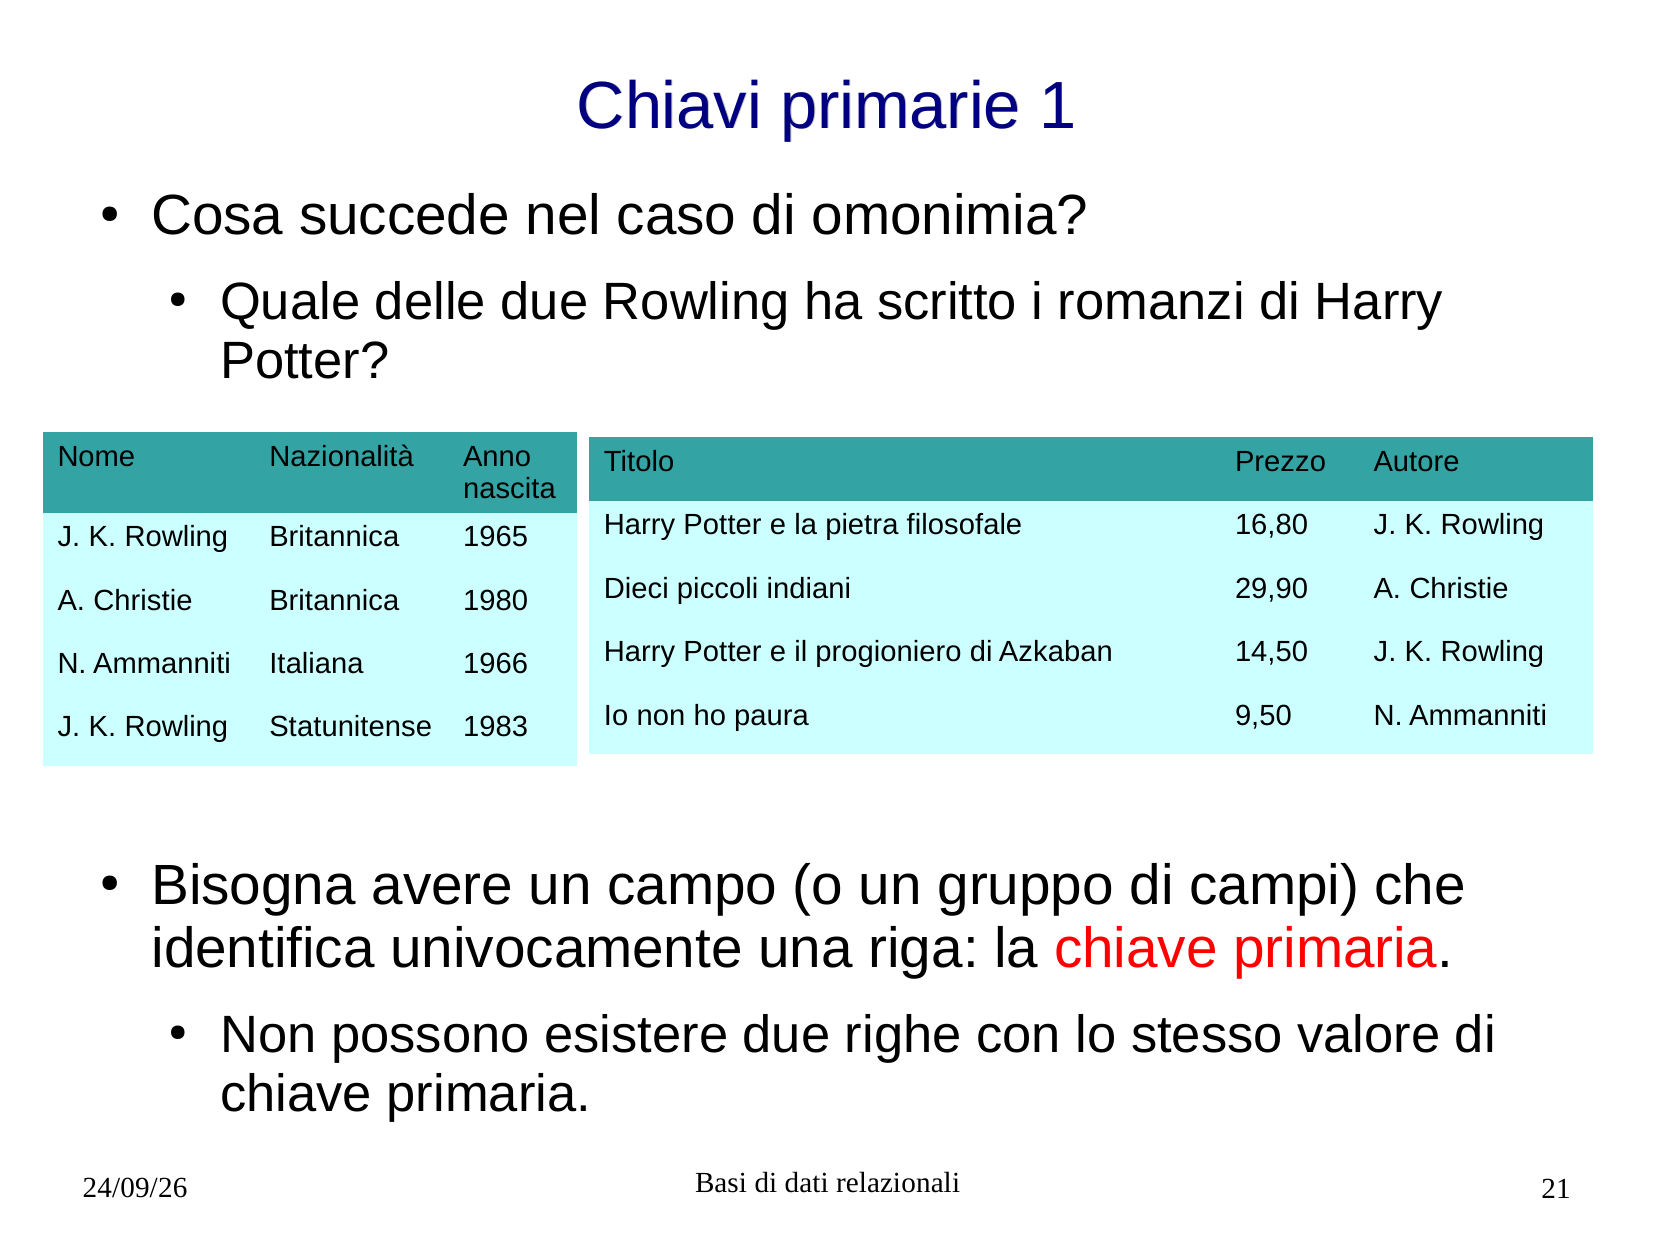

# Chiavi primarie 1
Cosa succede nel caso di omonimia?
Quale delle due Rowling ha scritto i romanzi di Harry Potter?
Bisogna avere un campo (o un gruppo di campi) che identifica univocamente una riga: la chiave primaria.
Non possono esistere due righe con lo stesso valore di chiave primaria.
| Nome | Nazionalità | Anno nascita |
| --- | --- | --- |
| J. K. Rowling | Britannica | 1965 |
| A. Christie | Britannica | 1980 |
| N. Ammanniti | Italiana | 1966 |
| J. K. Rowling | Statunitense | 1983 |
| Titolo | Prezzo | Autore |
| --- | --- | --- |
| Harry Potter e la pietra filosofale | 16,80 | J. K. Rowling |
| Dieci piccoli indiani | 29,90 | A. Christie |
| Harry Potter e il progioniero di Azkaban | 14,50 | J. K. Rowling |
| Io non ho paura | 9,50 | N. Ammanniti |